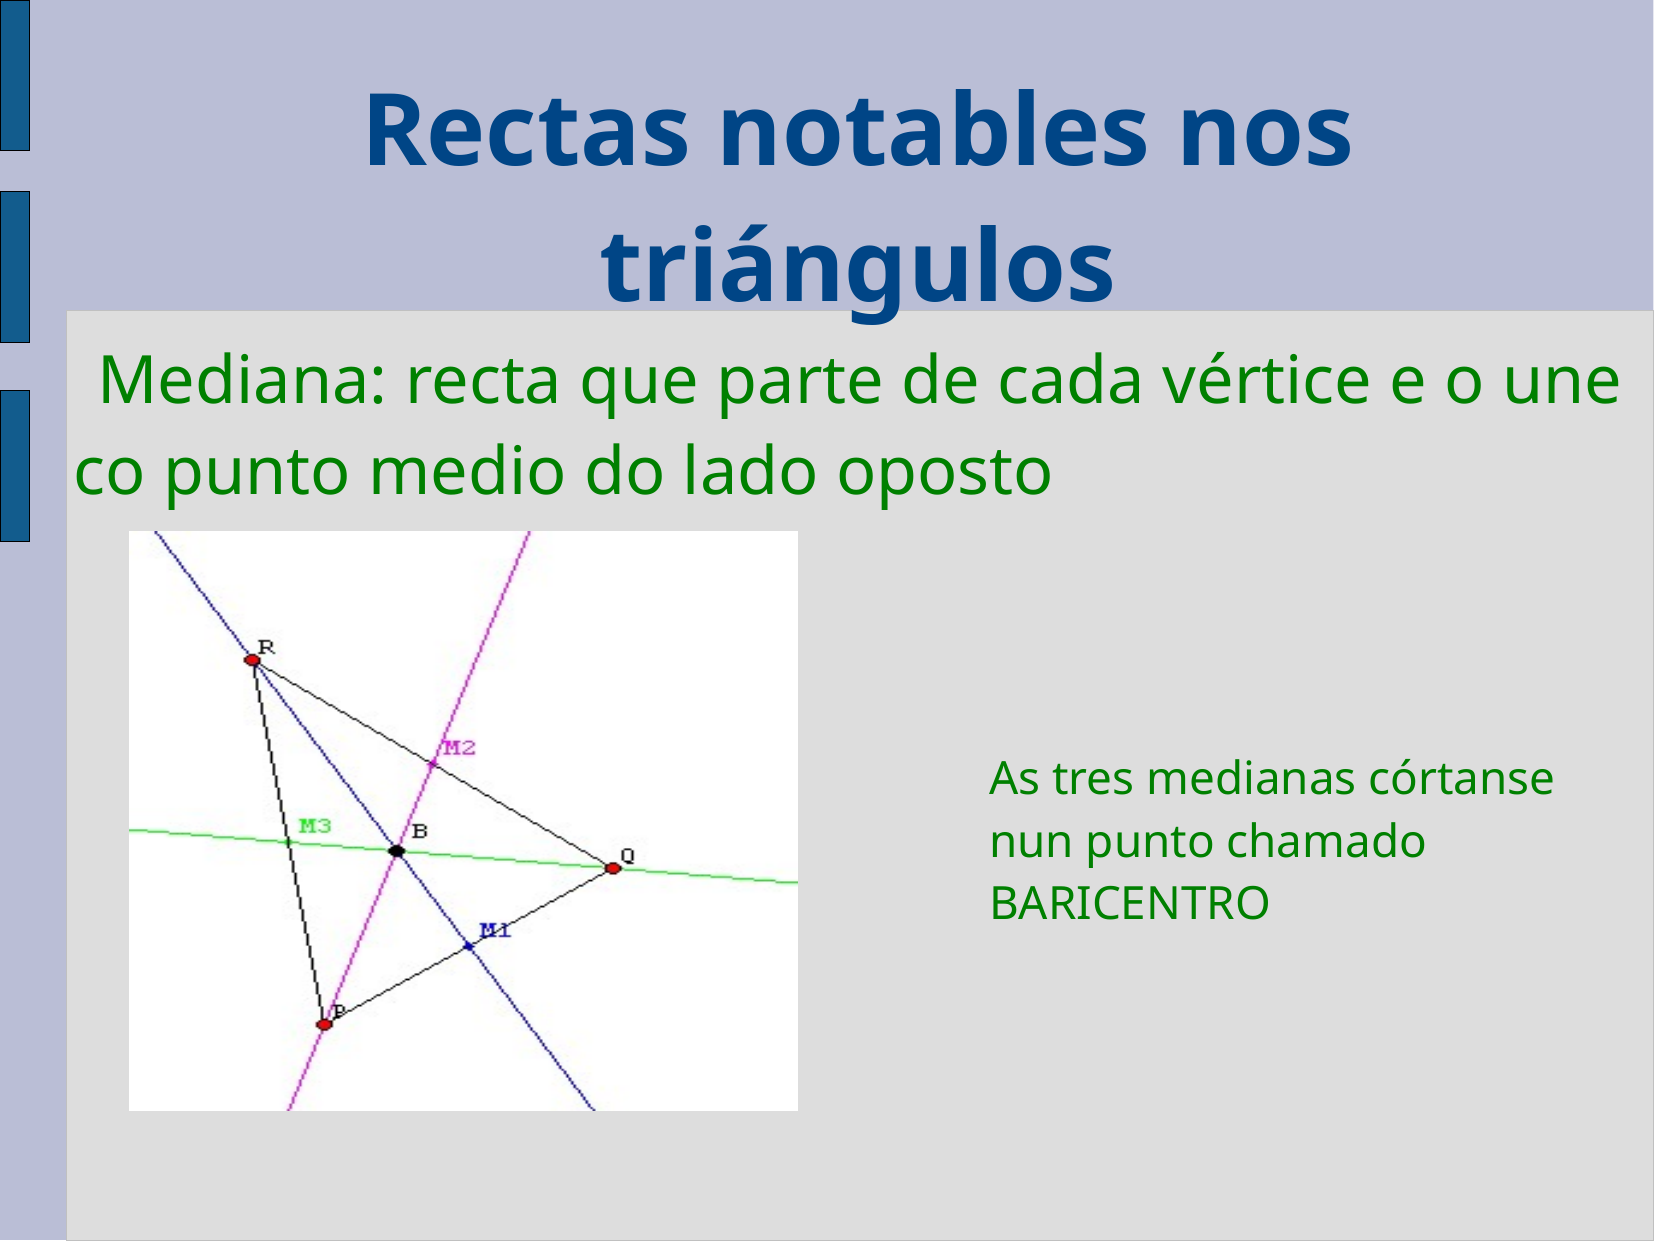

# Rectas notables nos triángulos
Mediana: recta que parte de cada vértice e o une co punto medio do lado oposto
As tres medianas córtanse nun punto chamado BARICENTRO